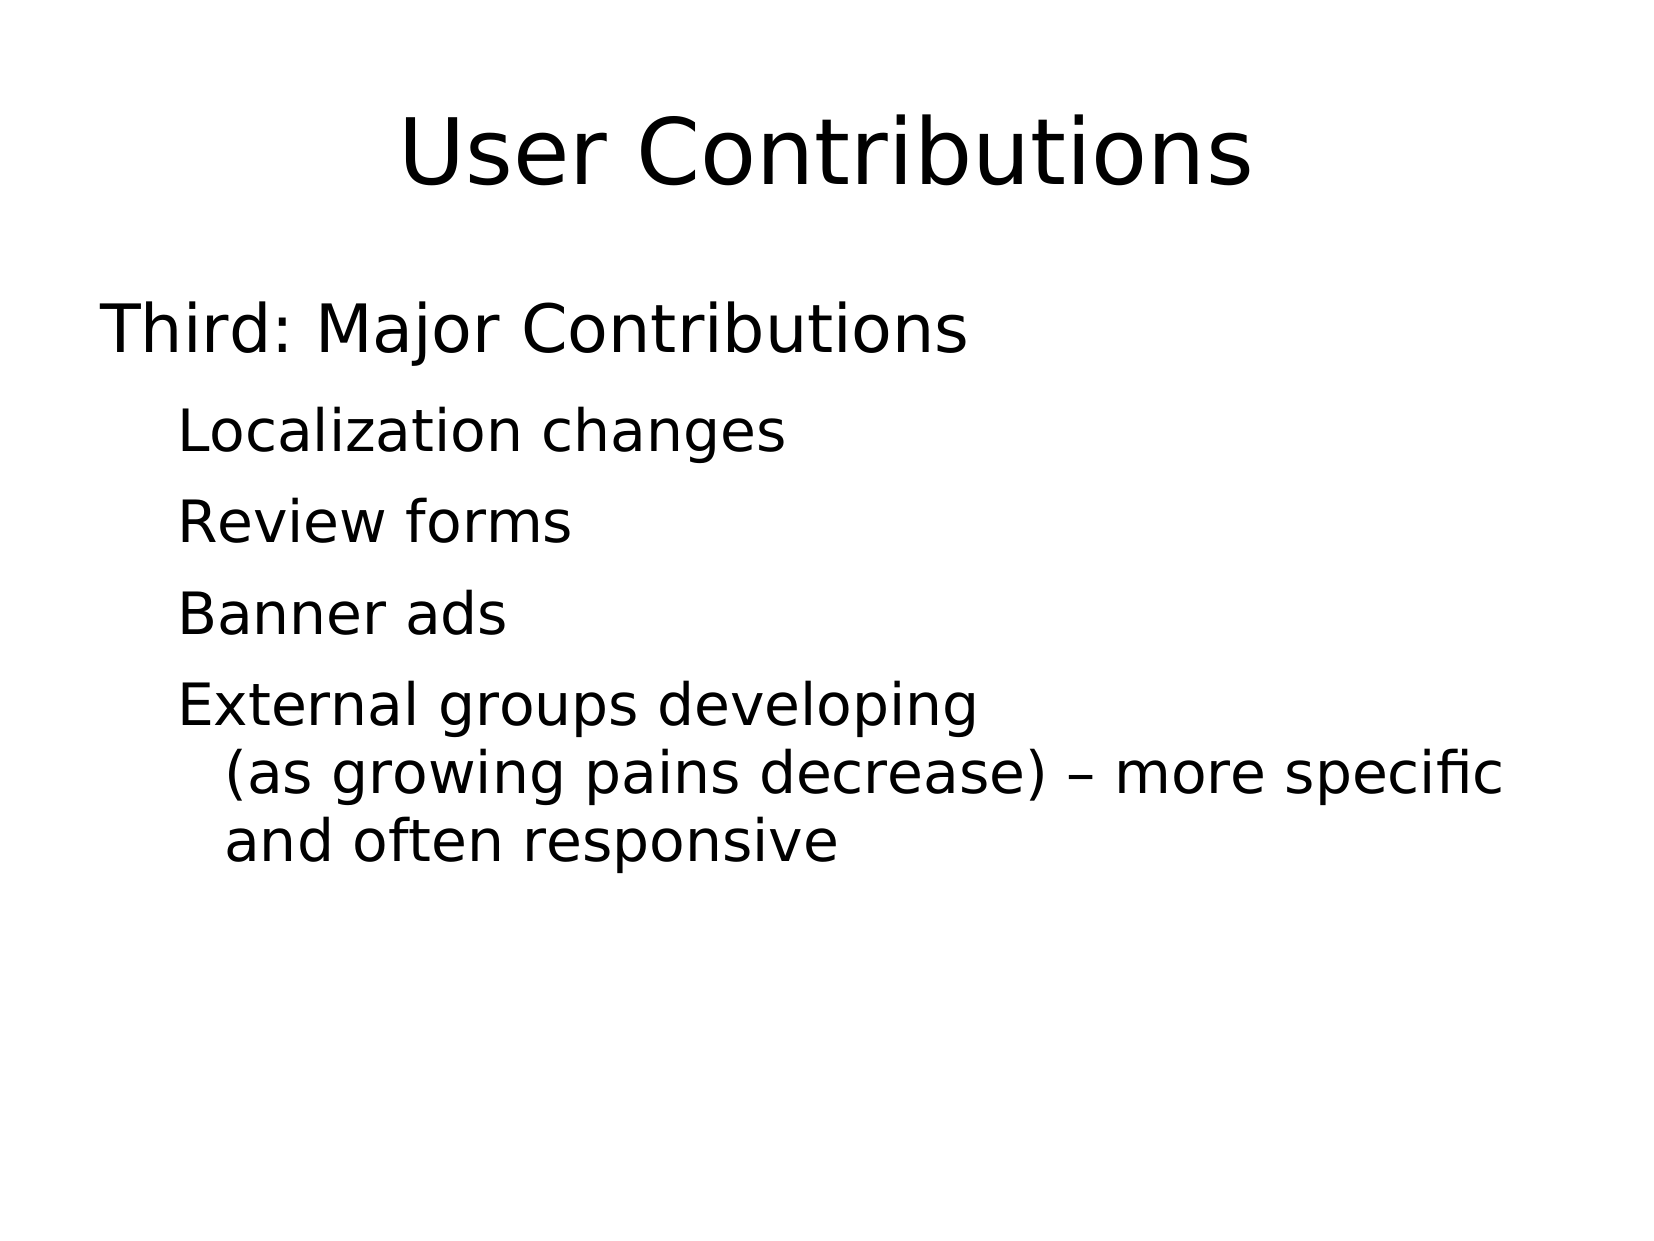

# User Contributions
Third: Major Contributions
Localization changes
Review forms
Banner ads
External groups developing
(as growing pains decrease) – more specific and often responsive